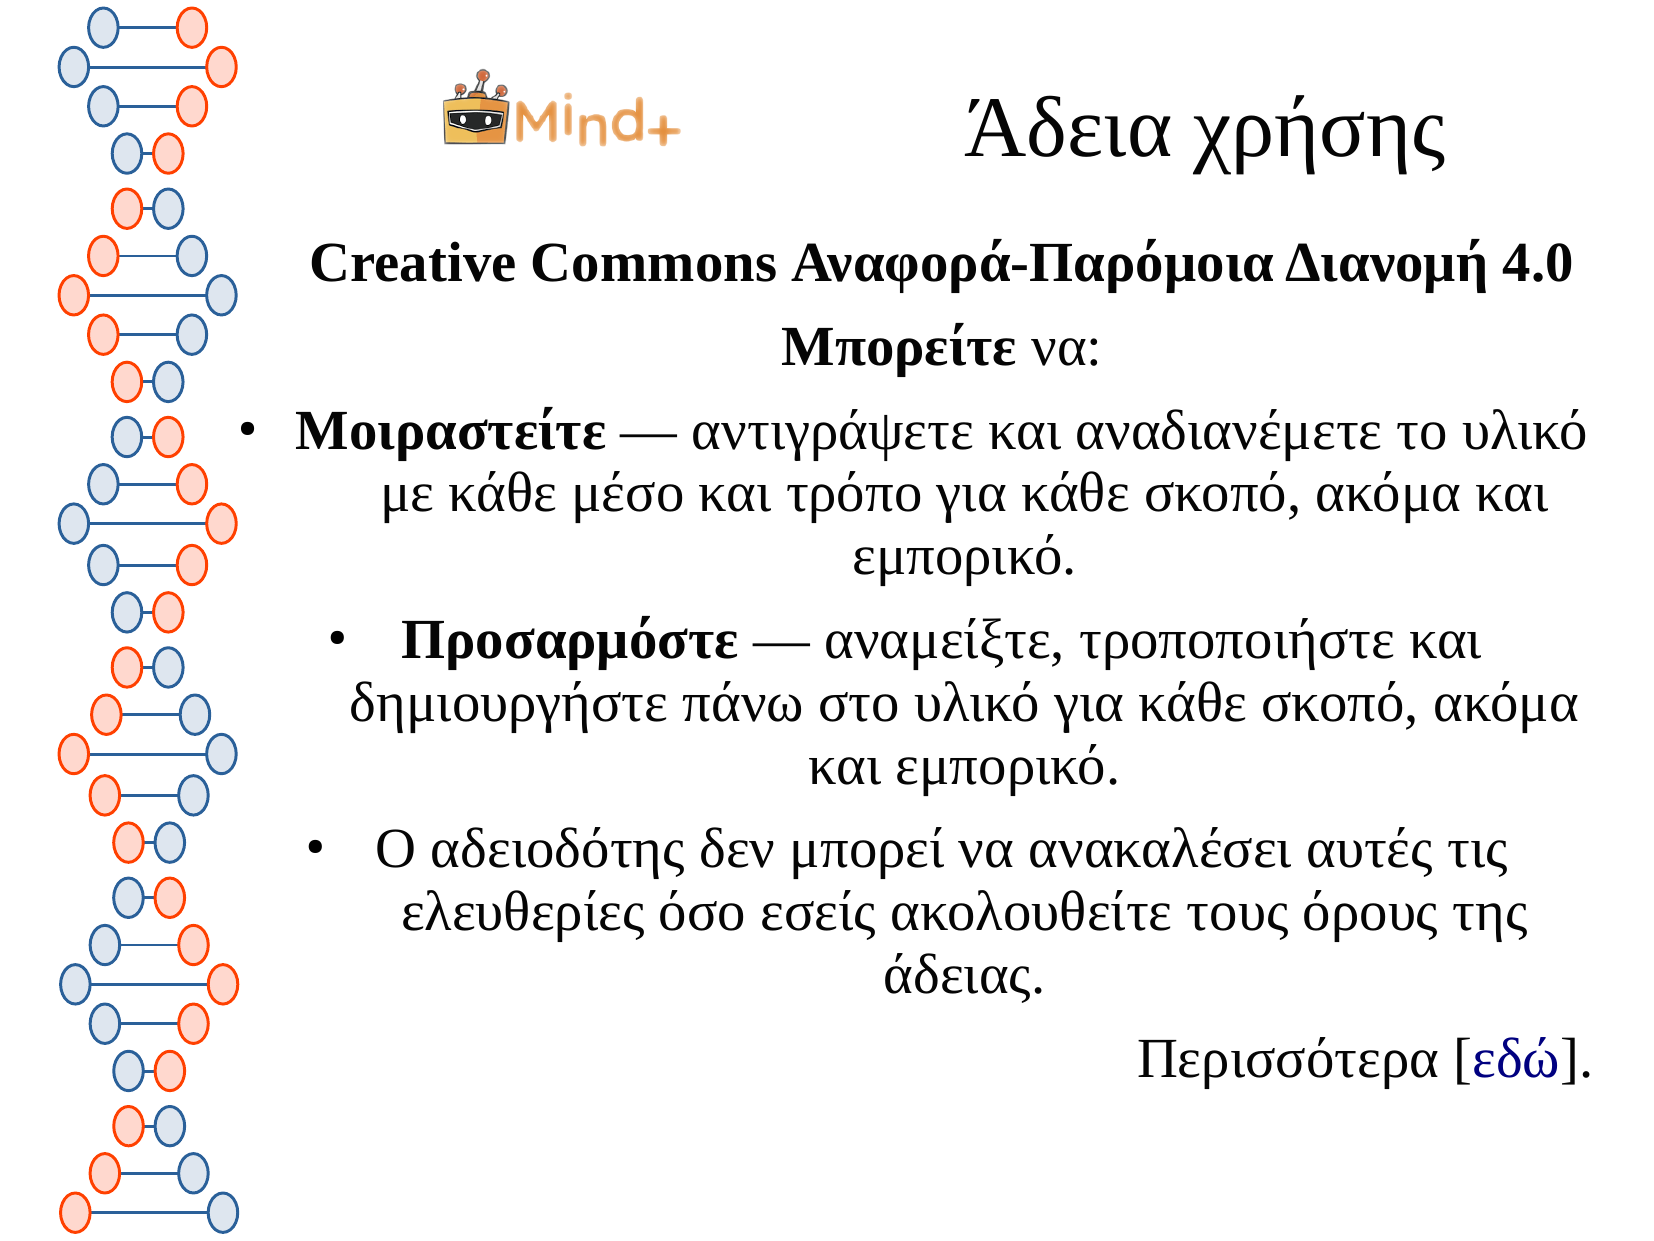

# Άδεια χρήσης
Creative Commons Αναφορά-Παρόμοια Διανομή 4.0
Μπορείτε να:
Μοιραστείτε — αντιγράψετε και αναδιανέμετε το υλικό με κάθε μέσο και τρόπο για κάθε σκοπό, ακόμα και εμπορικό.
Προσαρμόστε — αναμείξτε, τροποποιήστε και δημιουργήστε πάνω στο υλικό για κάθε σκοπό, ακόμα και εμπορικό.
Ο αδειοδότης δεν μπορεί να ανακαλέσει αυτές τις ελευθερίες όσο εσείς ακολουθείτε τους όρους της άδειας.
Περισσότερα [εδώ].